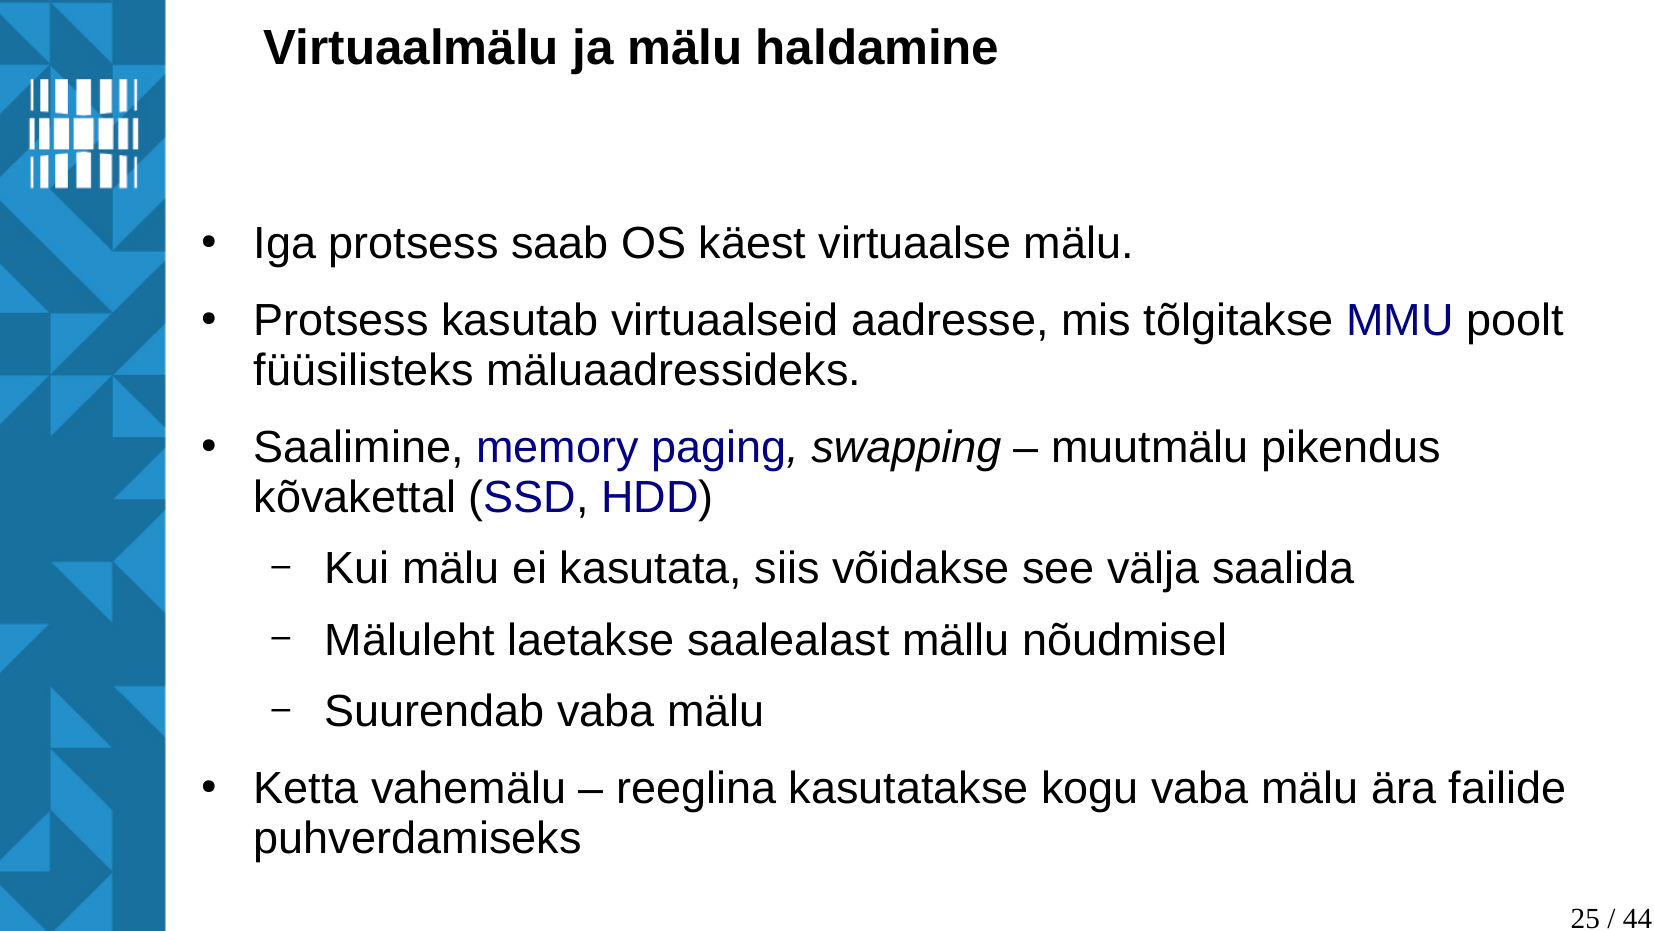

# Virtuaalmälu ja mälu haldamine
Iga protsess saab OS käest virtuaalse mälu.
Protsess kasutab virtuaalseid aadresse, mis tõlgitakse MMU poolt füüsilisteks mäluaadressideks.
Saalimine, memory paging, swapping – muutmälu pikendus kõvakettal (SSD, HDD)
Kui mälu ei kasutata, siis võidakse see välja saalida
Mäluleht laetakse saalealast mällu nõudmisel
Suurendab vaba mälu
Ketta vahemälu – reeglina kasutatakse kogu vaba mälu ära failide puhverdamiseks
25